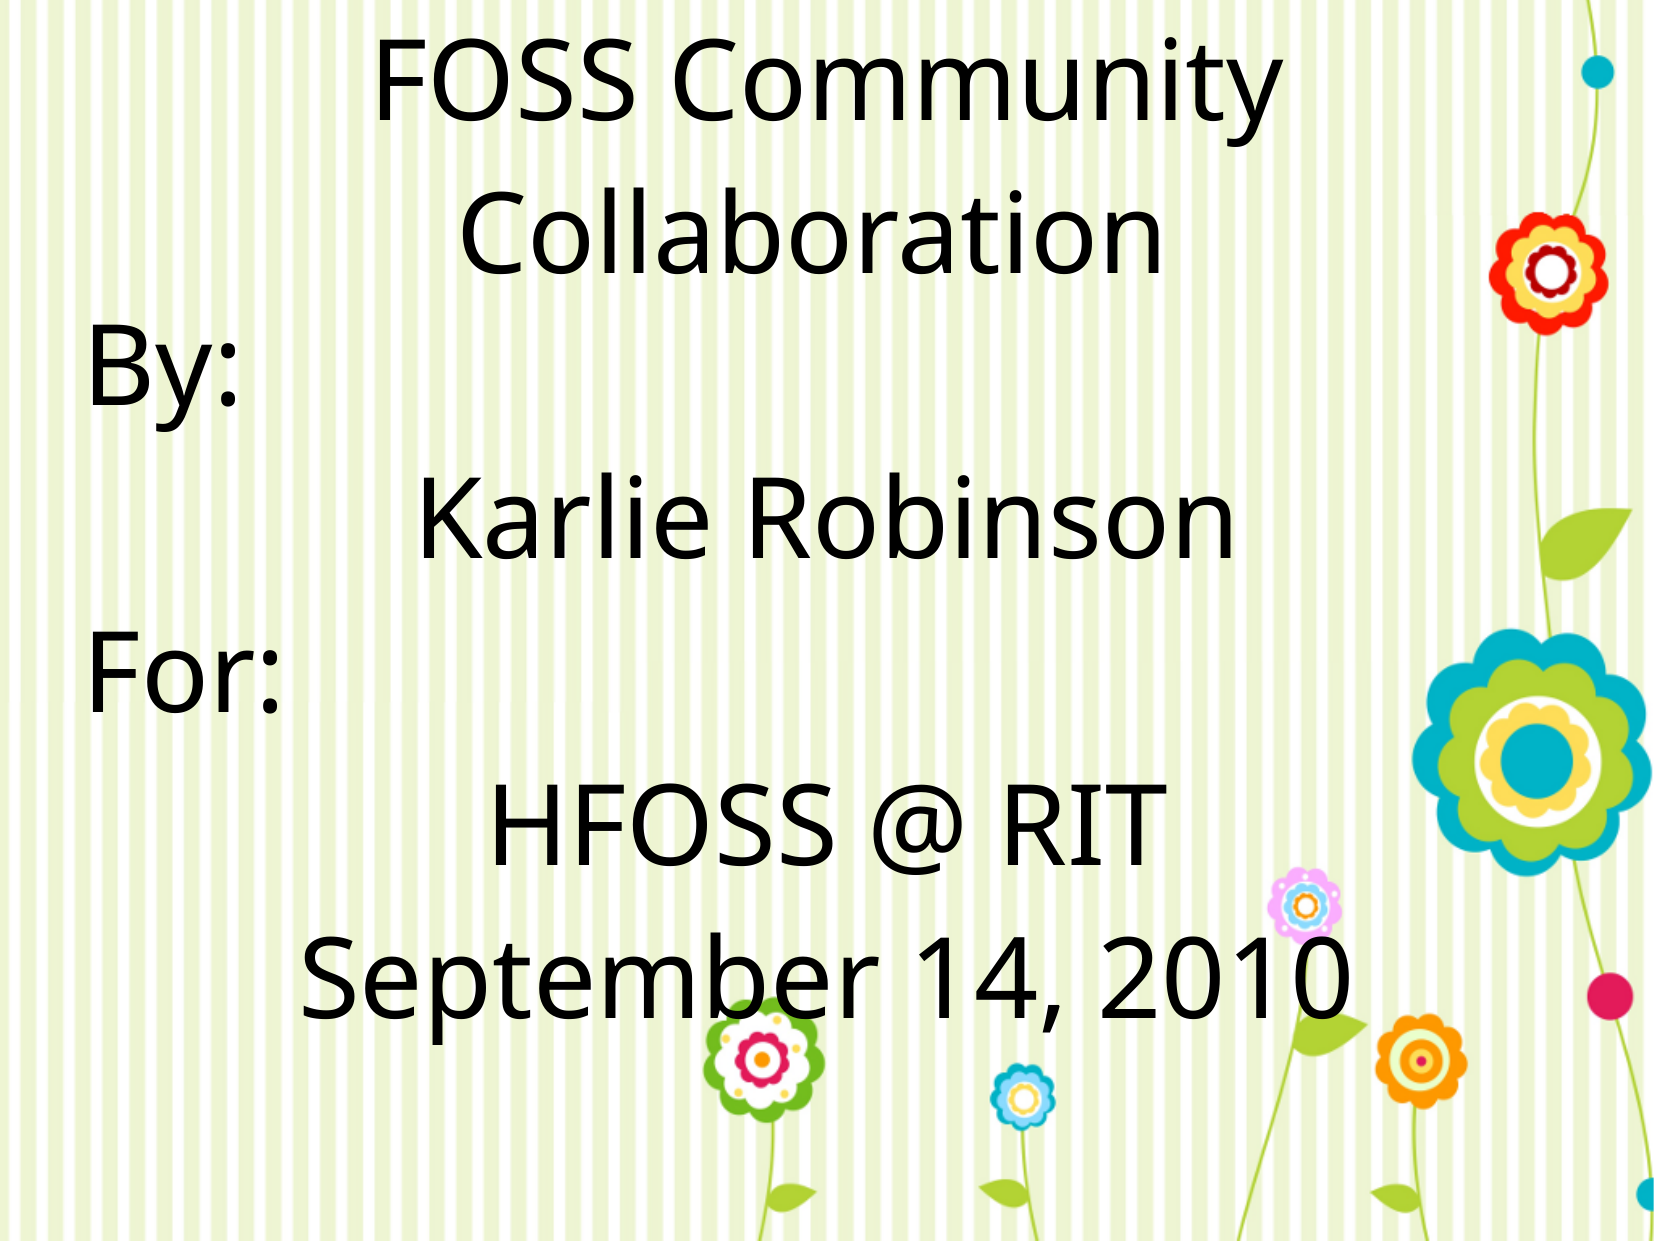

# FOSS Community Collaboration
By:
Karlie Robinson
For:
HFOSS @ RIT
September 14, 2010